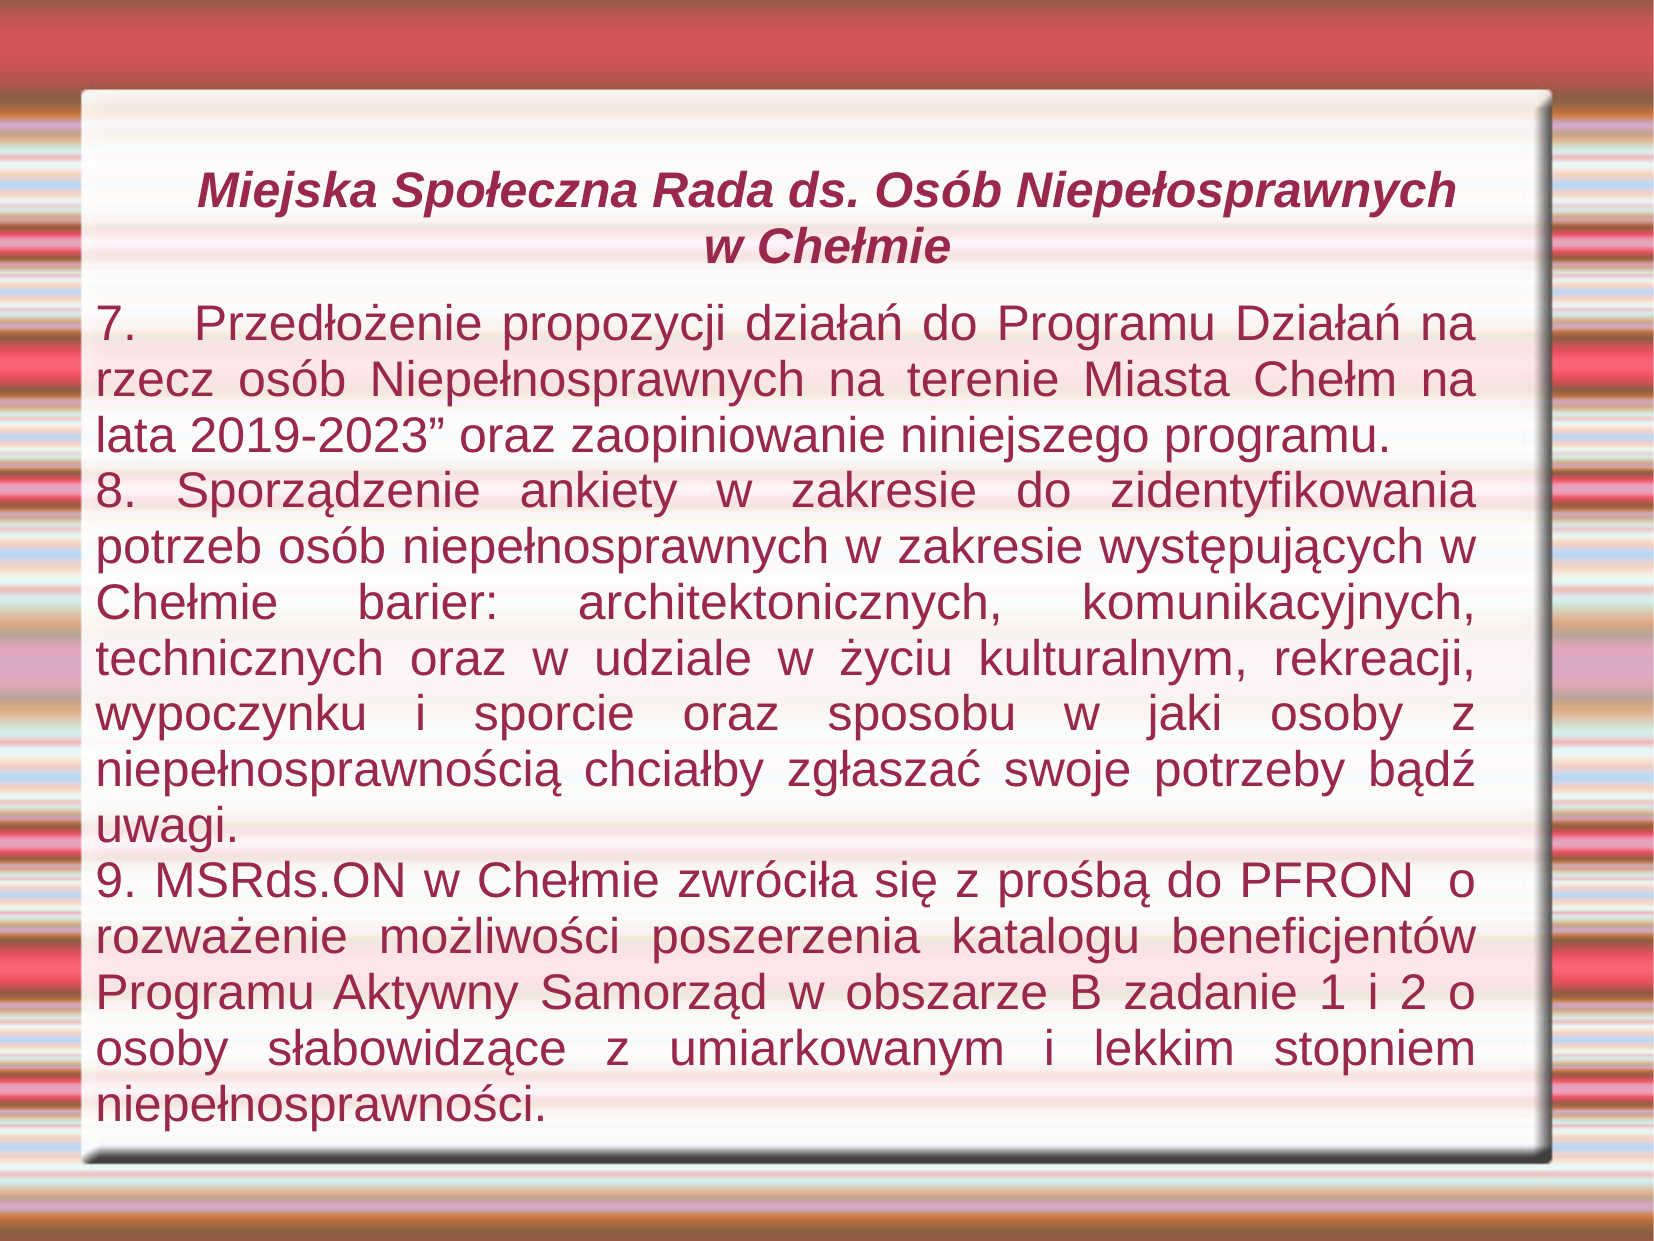

# Miejska Społeczna Rada ds. Osób Niepełosprawnych w Chełmie
7. Przedłożenie propozycji działań do Programu Działań na rzecz osób Niepełnosprawnych na terenie Miasta Chełm na lata 2019-2023” oraz zaopiniowanie niniejszego programu.
8. Sporządzenie ankiety w zakresie do zidentyfikowania potrzeb osób niepełnosprawnych w zakresie występujących w Chełmie barier: architektonicznych, komunikacyjnych, technicznych oraz w udziale w życiu kulturalnym, rekreacji, wypoczynku i sporcie oraz sposobu w jaki osoby z niepełnosprawnością chciałby zgłaszać swoje potrzeby bądź uwagi.
9. MSRds.ON w Chełmie zwróciła się z prośbą do PFRON o rozważenie możliwości poszerzenia katalogu beneficjentów Programu Aktywny Samorząd w obszarze B zadanie 1 i 2 o osoby słabowidzące z umiarkowanym i lekkim stopniem niepełnosprawności.